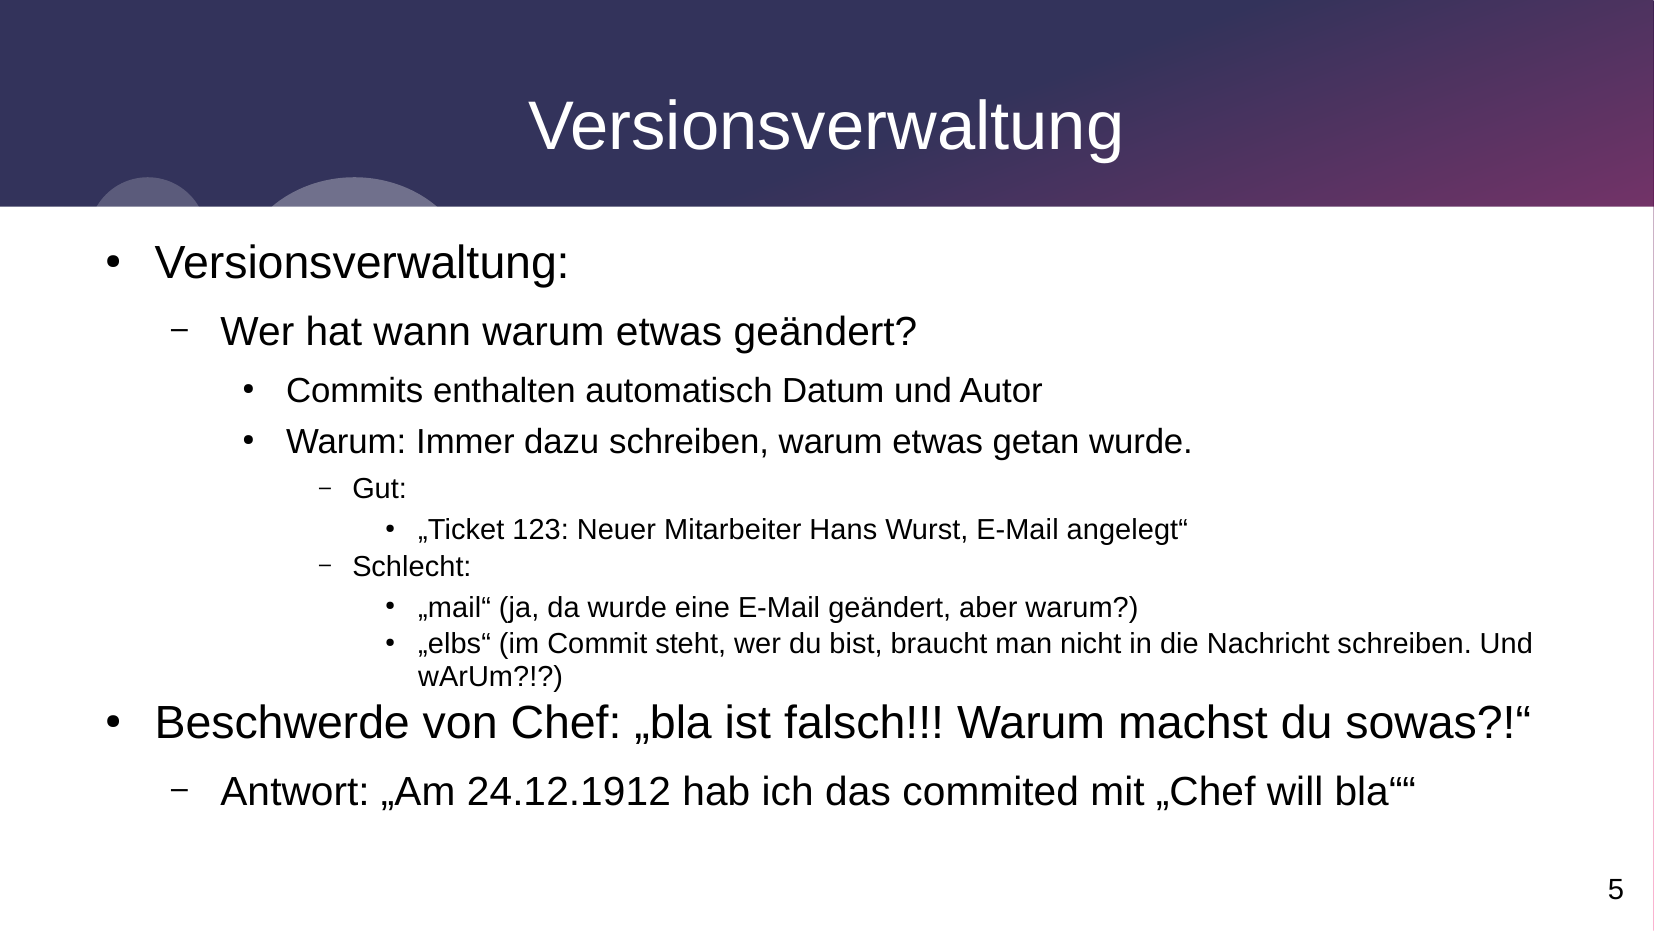

# Versionsverwaltung
Versionsverwaltung:
Wer hat wann warum etwas geändert?
Commits enthalten automatisch Datum und Autor
Warum: Immer dazu schreiben, warum etwas getan wurde.
Gut:
„Ticket 123: Neuer Mitarbeiter Hans Wurst, E-Mail angelegt“
Schlecht:
„mail“ (ja, da wurde eine E-Mail geändert, aber warum?)
„elbs“ (im Commit steht, wer du bist, braucht man nicht in die Nachricht schreiben. Und wArUm?!?)
Beschwerde von Chef: „bla ist falsch!!! Warum machst du sowas?!“
Antwort: „Am 24.12.1912 hab ich das commited mit „Chef will bla““